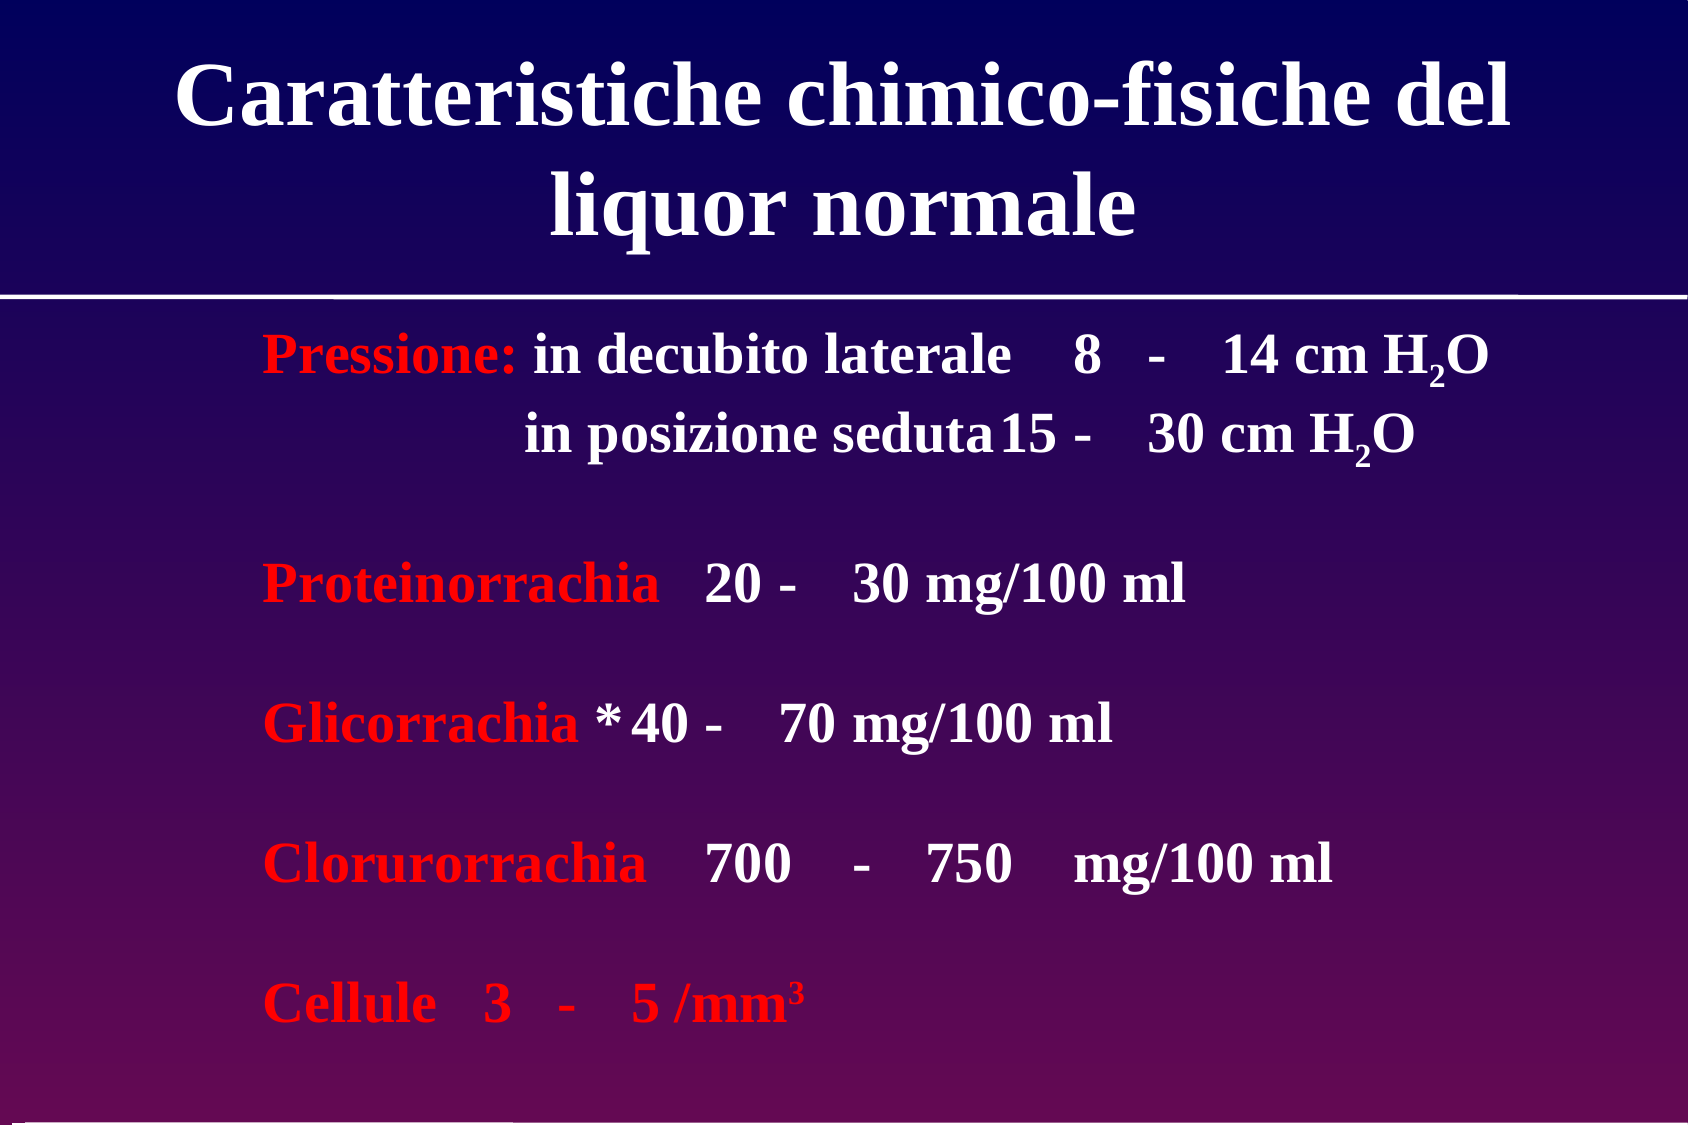

Caratteristiche chimico-fisiche del liquor normale
Pressione: in decubito laterale	8	-	14	cm H2O
	 in posizione seduta	15	-	30	cm H2O
Proteinorrachia	20	-	30	mg/100 ml
Glicorrachia *	40	-	70	mg/100 ml
Clorurorrachia	700	-	750	mg/100 ml
Cellule	3	-	5 /mm3